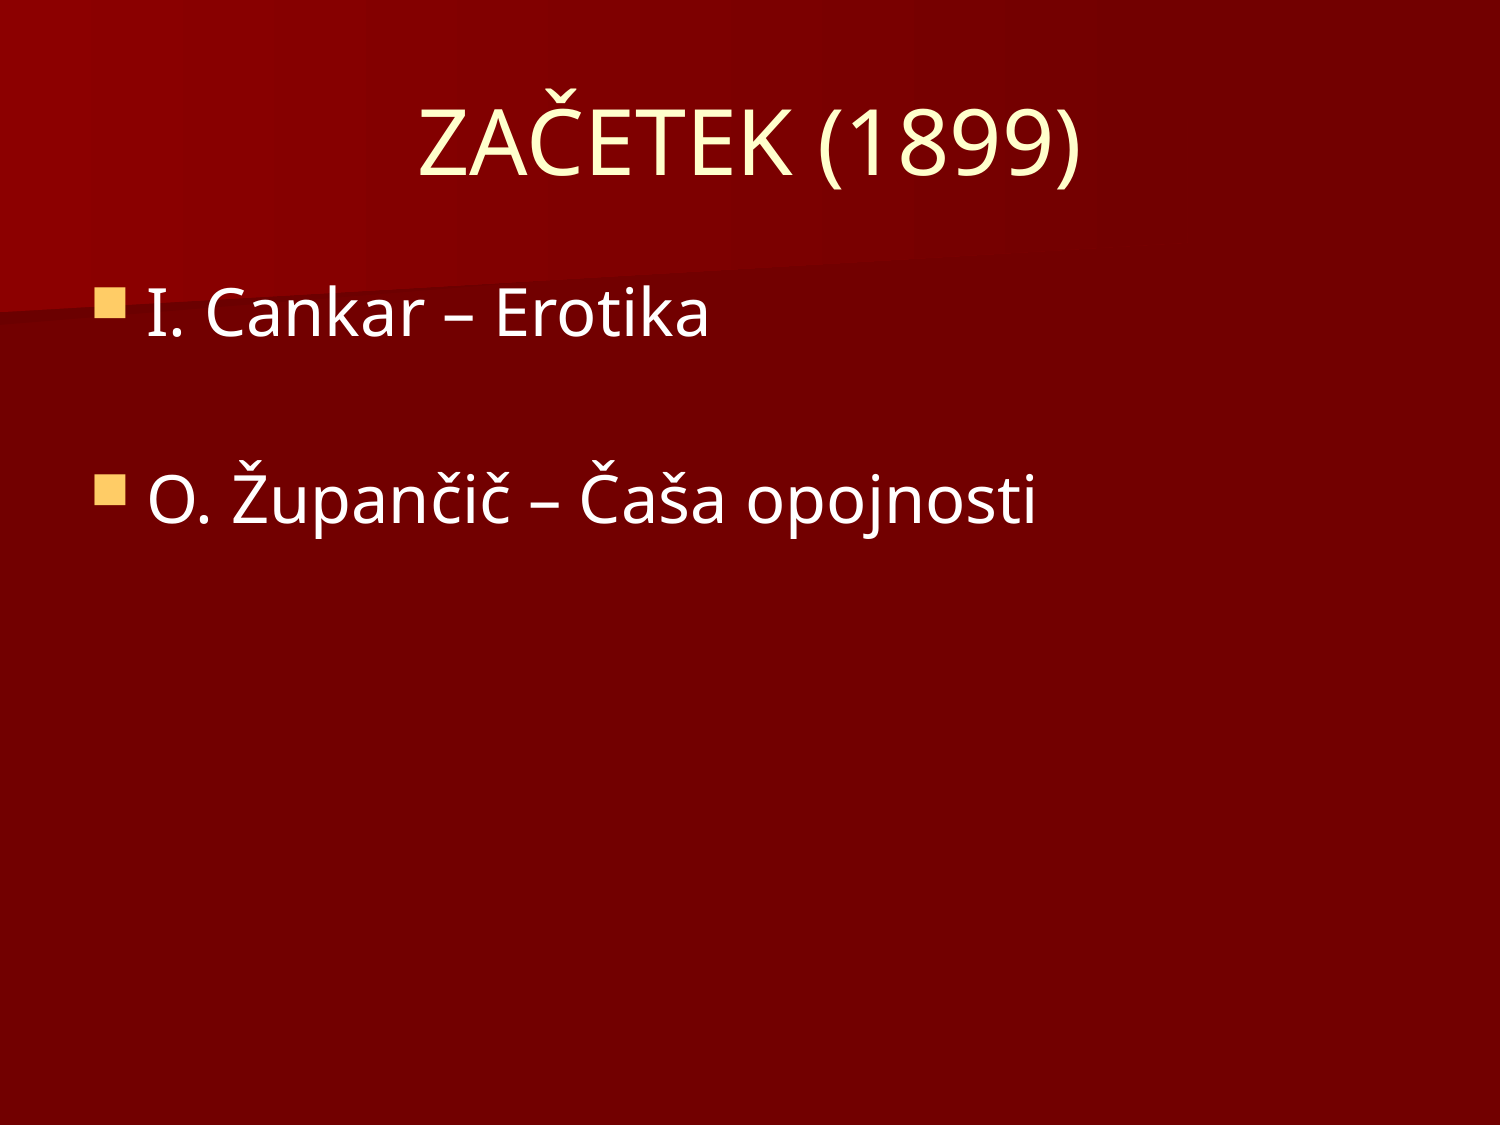

# ZAČETEK (1899)
I. Cankar – Erotika
O. Župančič – Čaša opojnosti